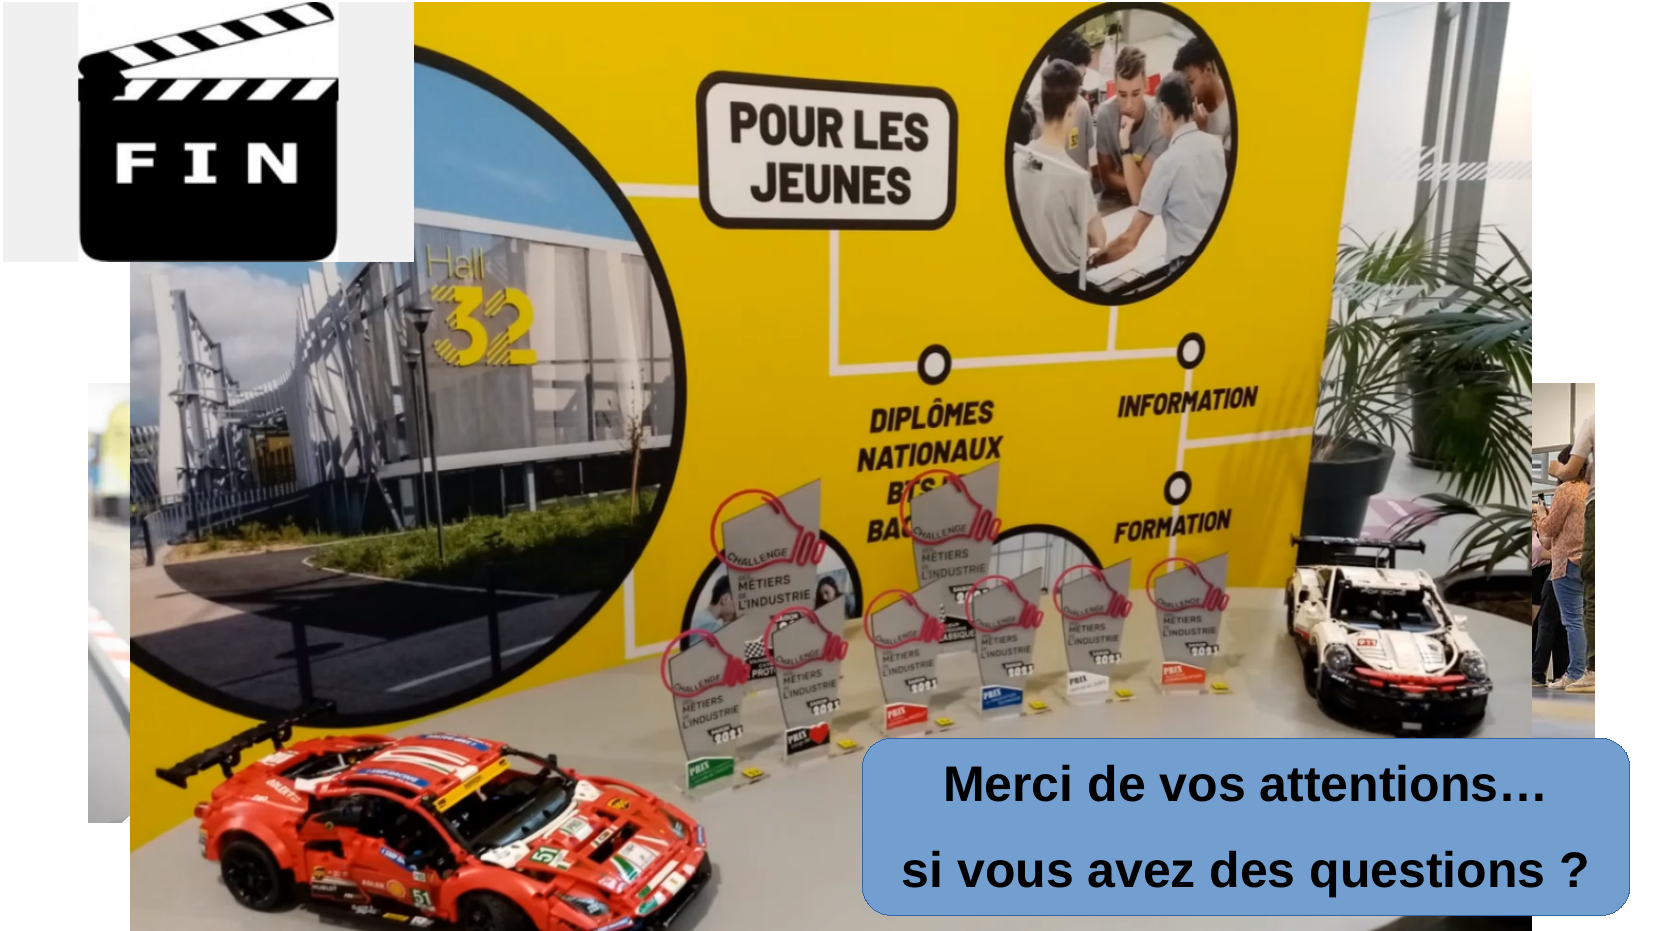

Merci de vos attentions…
si vous avez des questions ?